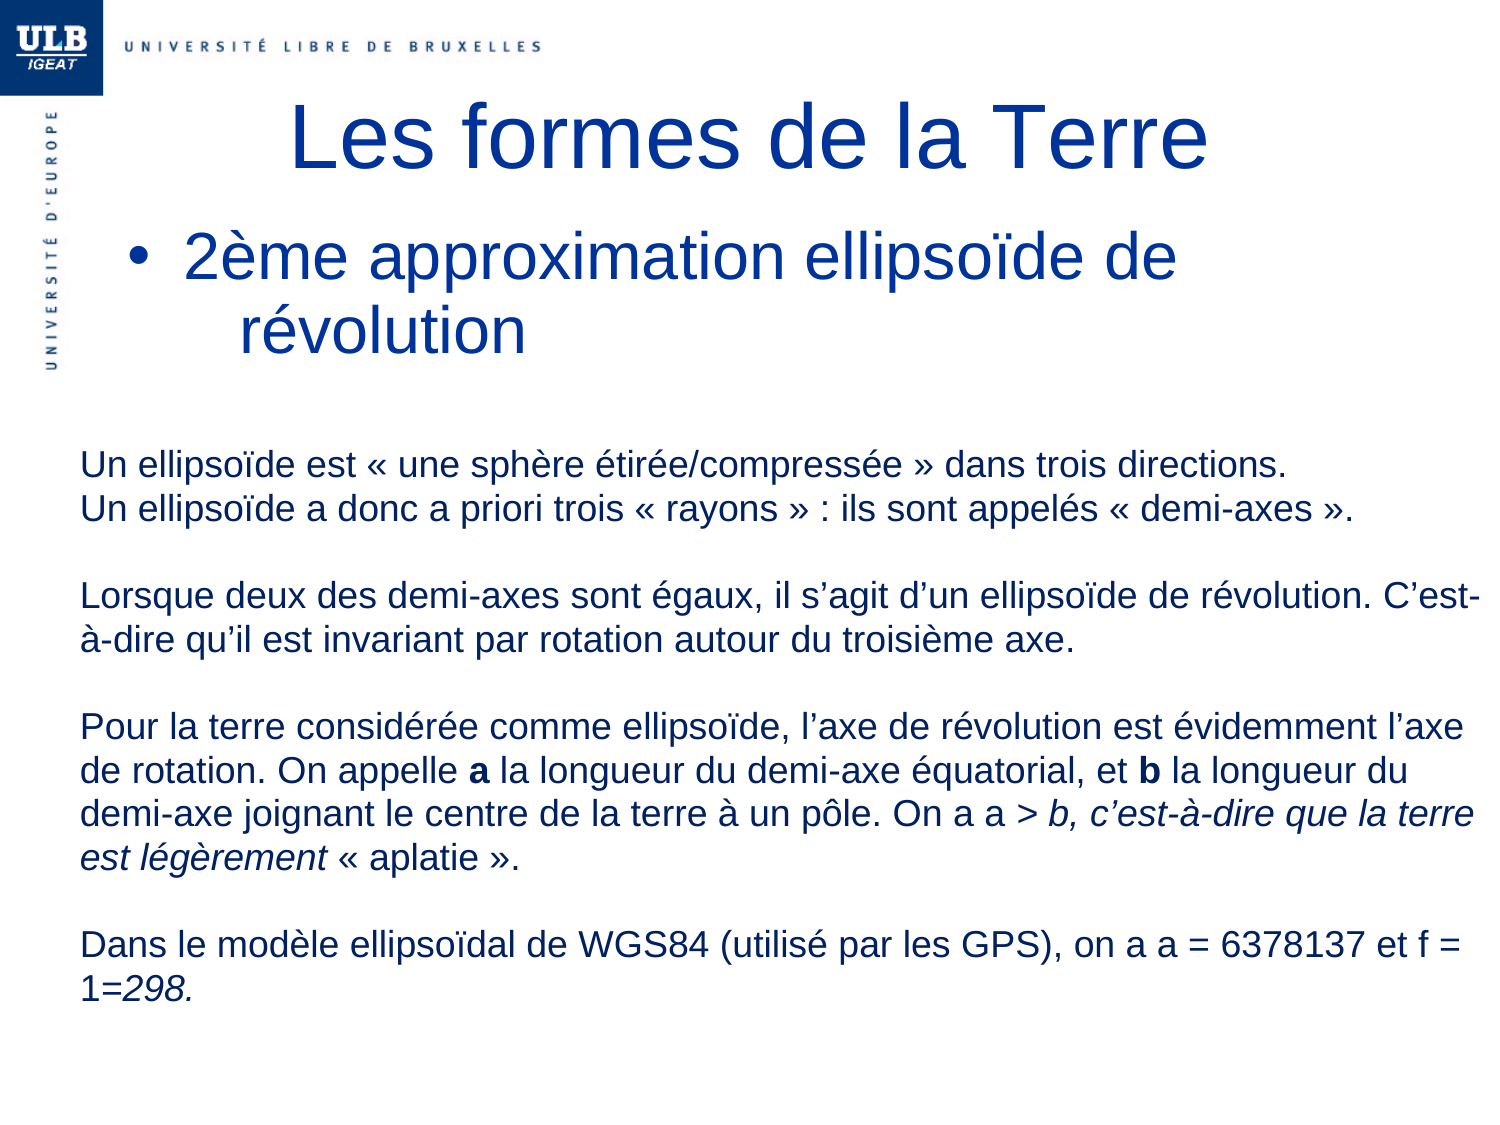

# Les formes de la Terre
2ème approximation ellipsoïde de révolution
Un ellipsoïde est « une sphère étirée/compressée » dans trois directions.
Un ellipsoïde a donc a priori trois « rayons » : ils sont appelés « demi-axes ».
Lorsque deux des demi-axes sont égaux, il s’agit d’un ellipsoïde de révolution. C’est-à-dire qu’il est invariant par rotation autour du troisième axe.
Pour la terre considérée comme ellipsoïde, l’axe de révolution est évidemment l’axe de rotation. On appelle a la longueur du demi-axe équatorial, et b la longueur du demi-axe joignant le centre de la terre à un pôle. On a a > b, c’est-à-dire que la terre est légèrement « aplatie ».
Dans le modèle ellipsoïdal de WGS84 (utilisé par les GPS), on a a = 6378137 et f = 1=298.